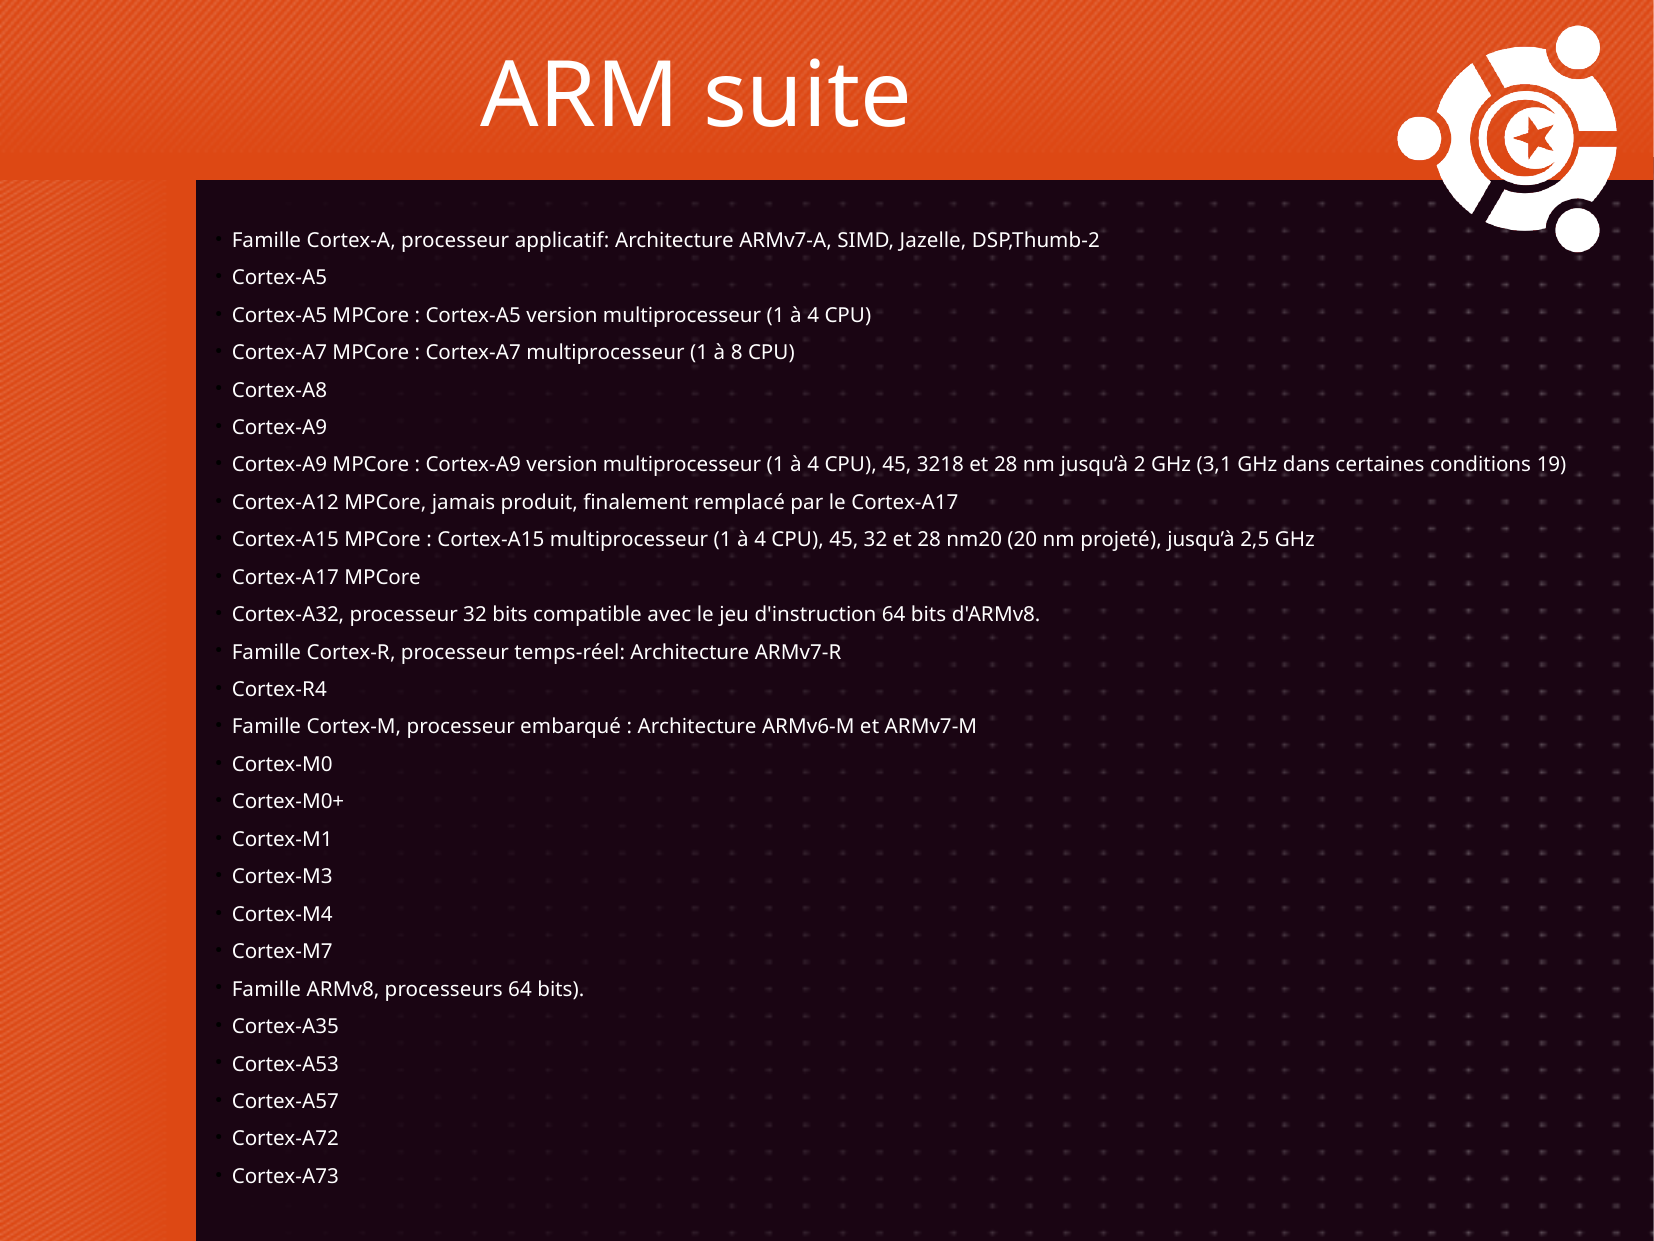

# ARM suite
Famille Cortex-A, processeur applicatif: Architecture ARMv7-A, SIMD, Jazelle, DSP,Thumb-2
Cortex-A5
Cortex-A5 MPCore : Cortex-A5 version multiprocesseur (1 à 4 CPU)
Cortex-A7 MPCore : Cortex-A7 multiprocesseur (1 à 8 CPU)
Cortex-A8
Cortex-A9
Cortex-A9 MPCore : Cortex-A9 version multiprocesseur (1 à 4 CPU), 45, 3218 et 28 nm jusqu’à 2 GHz (3,1 GHz dans certaines conditions 19)
Cortex-A12 MPCore, jamais produit, finalement remplacé par le Cortex-A17
Cortex-A15 MPCore : Cortex-A15 multiprocesseur (1 à 4 CPU), 45, 32 et 28 nm20 (20 nm projeté), jusqu’à 2,5 GHz
Cortex-A17 MPCore
Cortex-A32, processeur 32 bits compatible avec le jeu d'instruction 64 bits d'ARMv8.
Famille Cortex-R, processeur temps-réel: Architecture ARMv7-R
Cortex-R4
Famille Cortex-M, processeur embarqué : Architecture ARMv6-M et ARMv7-M
Cortex-M0
Cortex-M0+
Cortex-M1
Cortex-M3
Cortex-M4
Cortex-M7
Famille ARMv8, processeurs 64 bits).
Cortex-A35
Cortex-A53
Cortex-A57
Cortex-A72
Cortex-A73